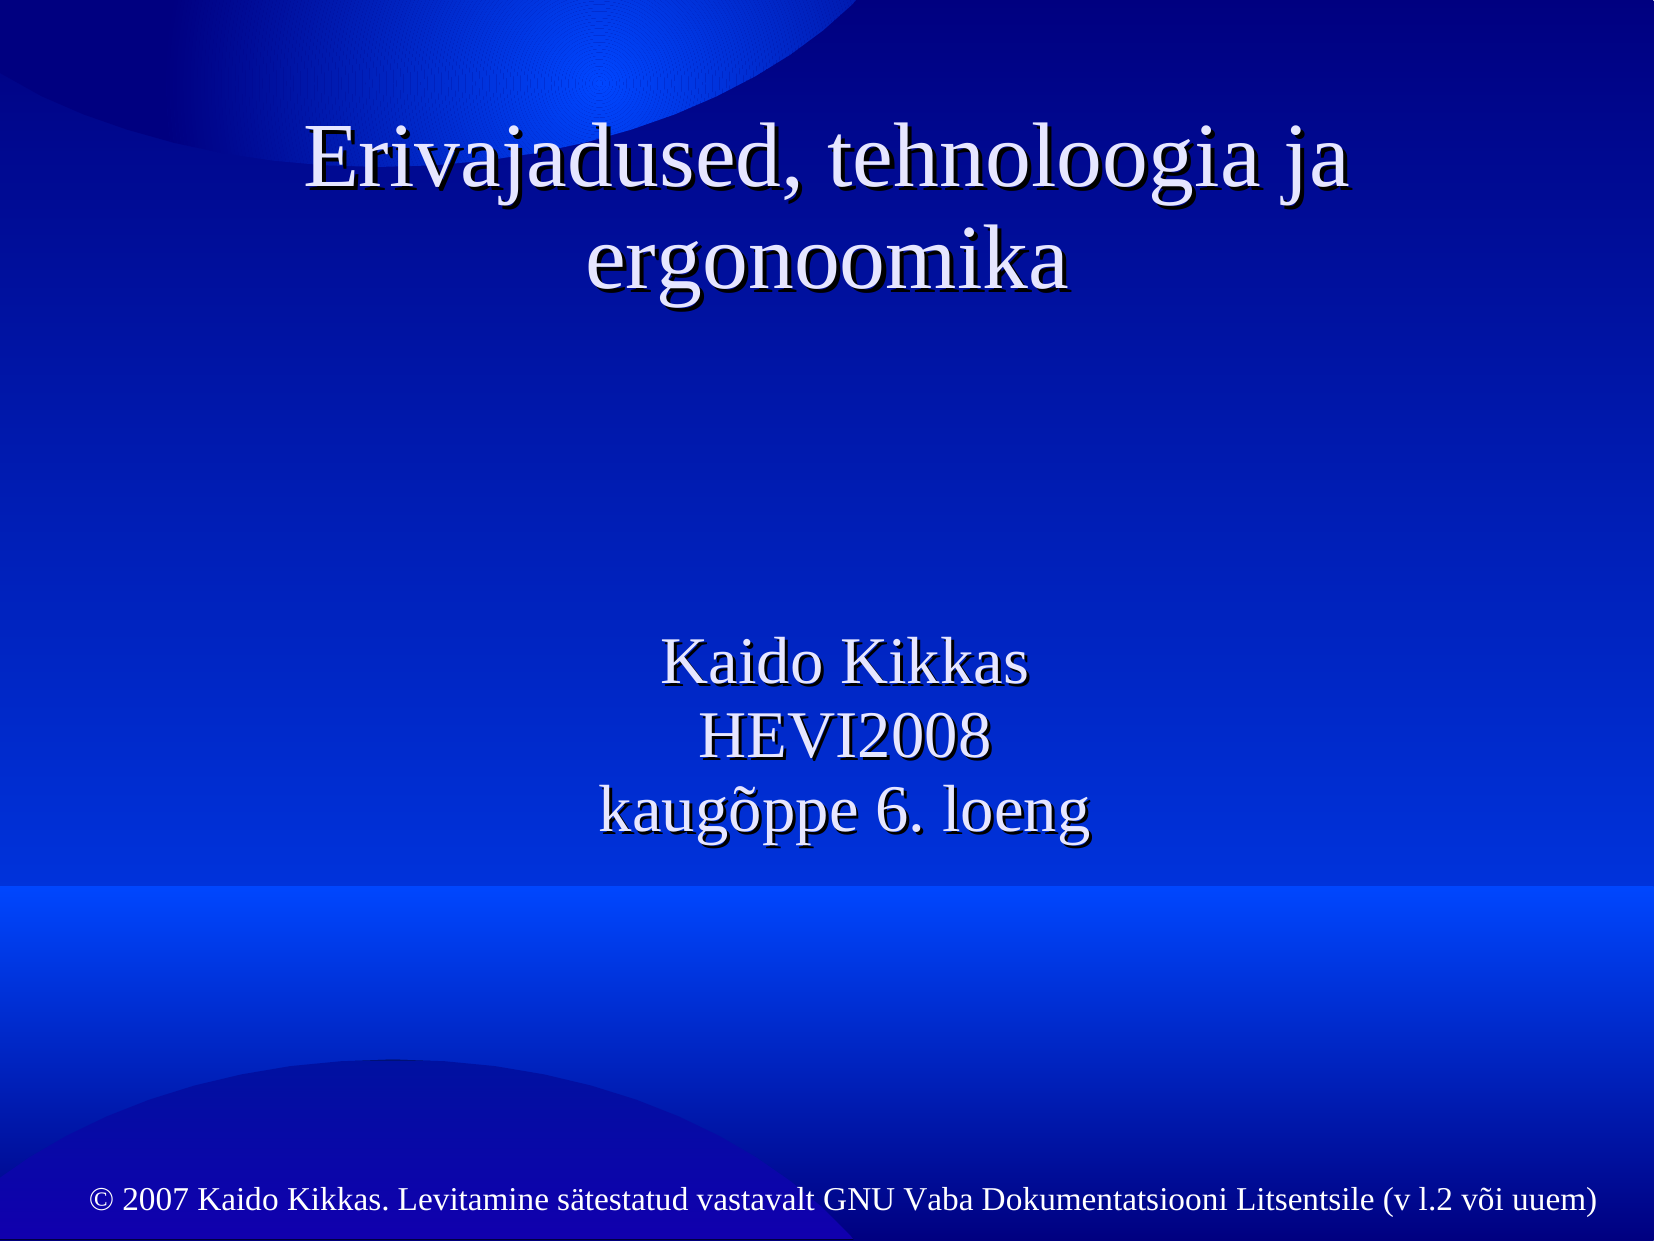

# Erivajadused, tehnoloogia ja ergonoomika
Kaido Kikkas
HEVI2008
kaugõppe 6. loeng
© 2007 Kaido Kikkas. Levitamine sätestatud vastavalt GNU Vaba Dokumentatsiooni Litsentsile (v l.2 või uuem)